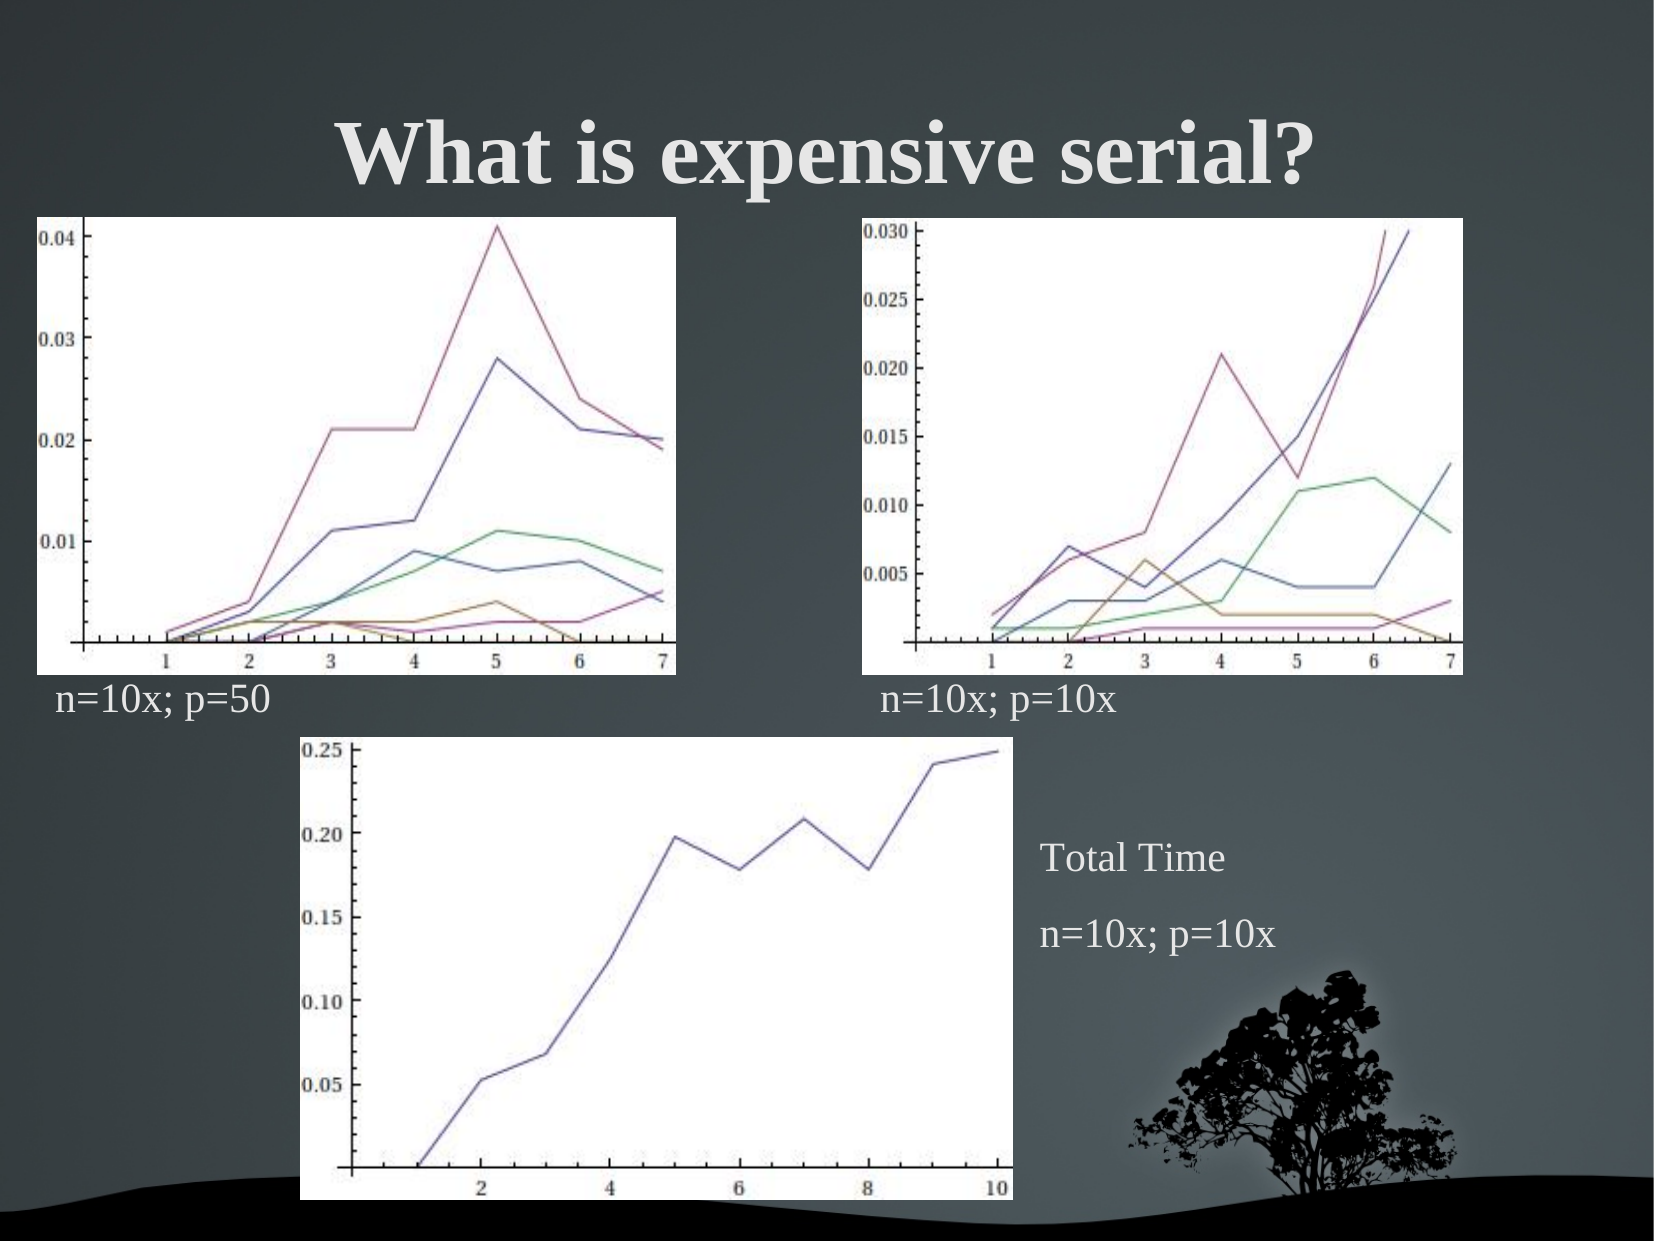

# What is expensive serial?
n=10x; p=50
n=10x; p=10x
Total Time
n=10x; p=10x